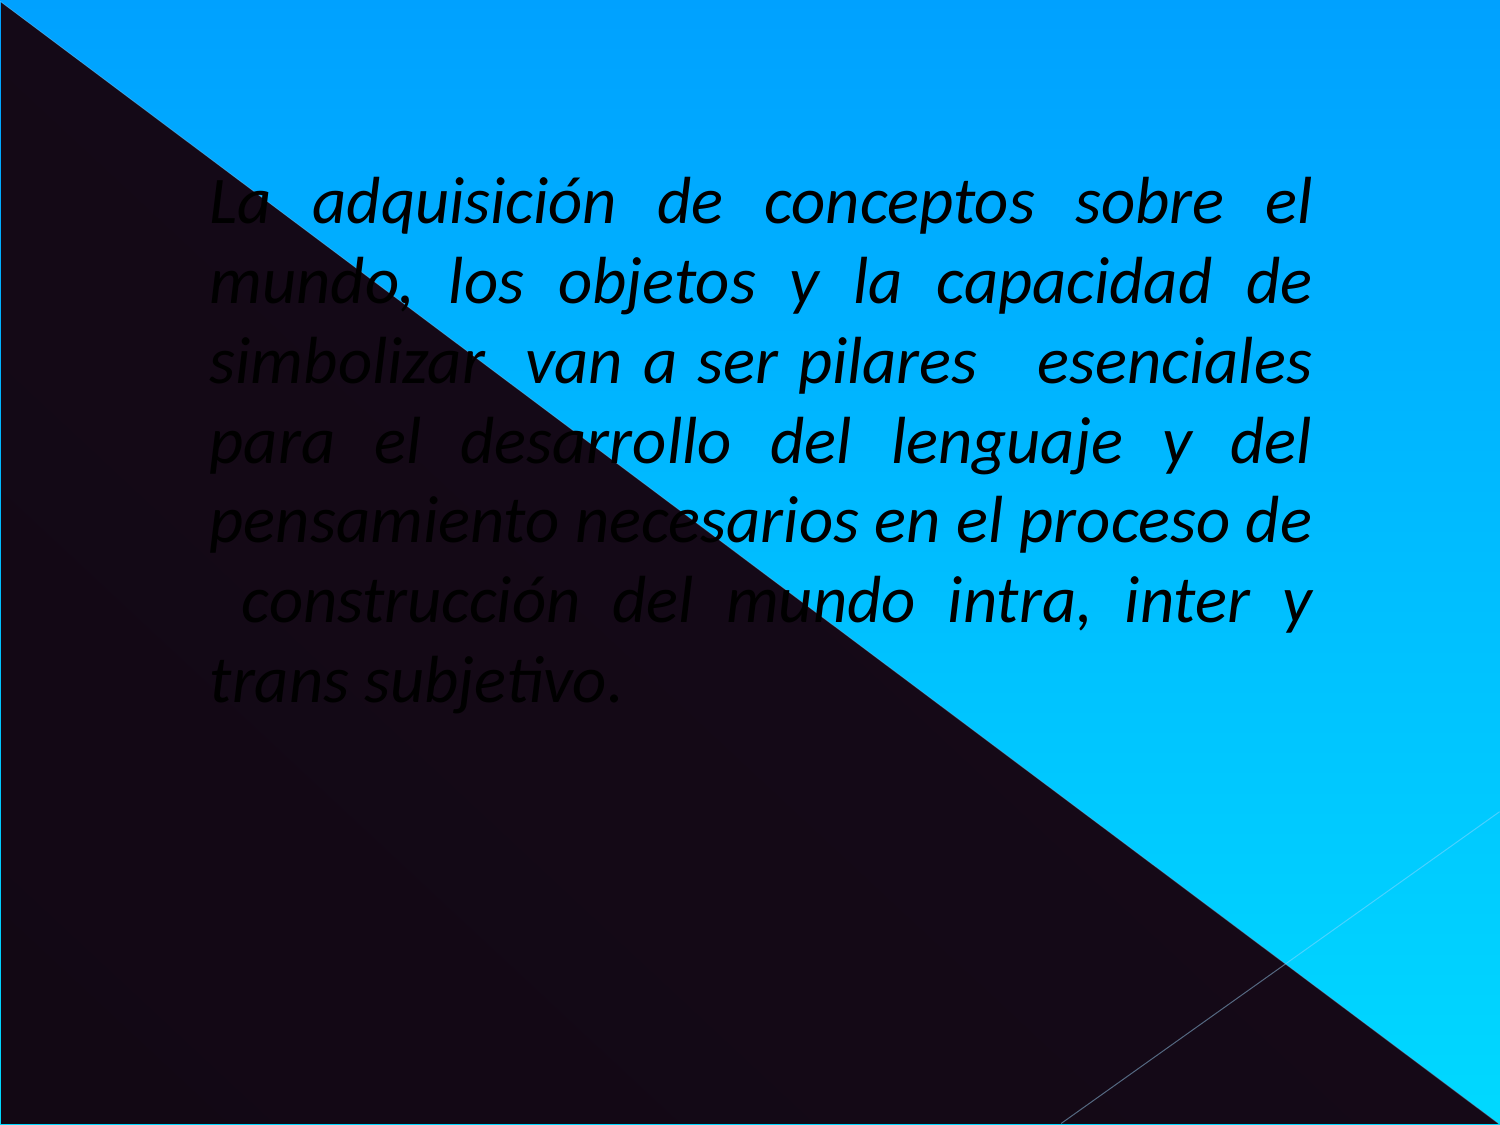

La adquisición de conceptos sobre el mundo, los objetos y la capacidad de simbolizar van a ser pilares esenciales para el desarrollo del lenguaje y del pensamiento necesarios en el proceso de construcción del mundo intra, inter y trans subjetivo.